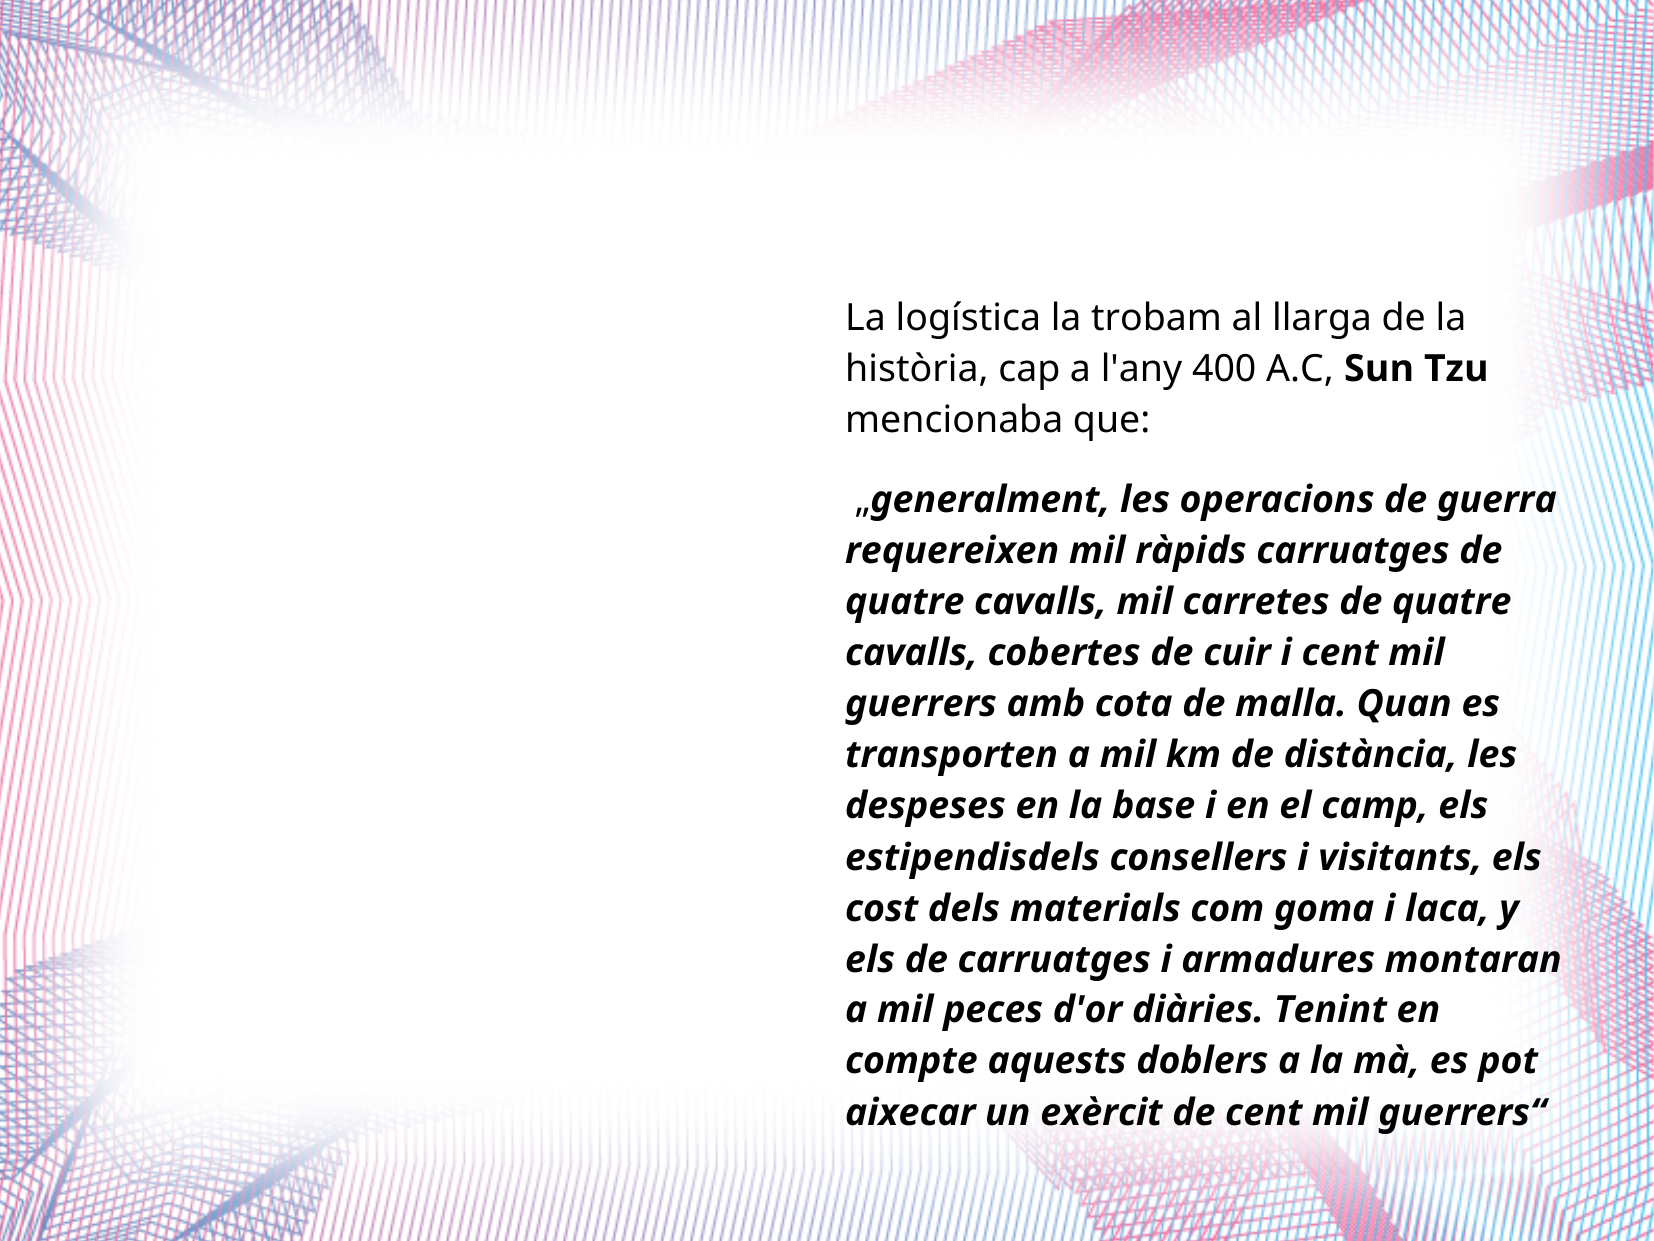

#
La logística la trobam al llarga de la història, cap a l'any 400 A.C, Sun Tzu mencionaba que:
 „generalment, les operacions de guerra requereixen mil ràpids carruatges de quatre cavalls, mil carretes de quatre cavalls, cobertes de cuir i cent mil guerrers amb cota de malla. Quan es transporten a mil km de distància, les despeses en la base i en el camp, els estipendisdels consellers i visitants, els cost dels materials com goma i laca, y els de carruatges i armadures montaran a mil peces d'or diàries. Tenint en compte aquests doblers a la mà, es pot aixecar un exèrcit de cent mil guerrers“